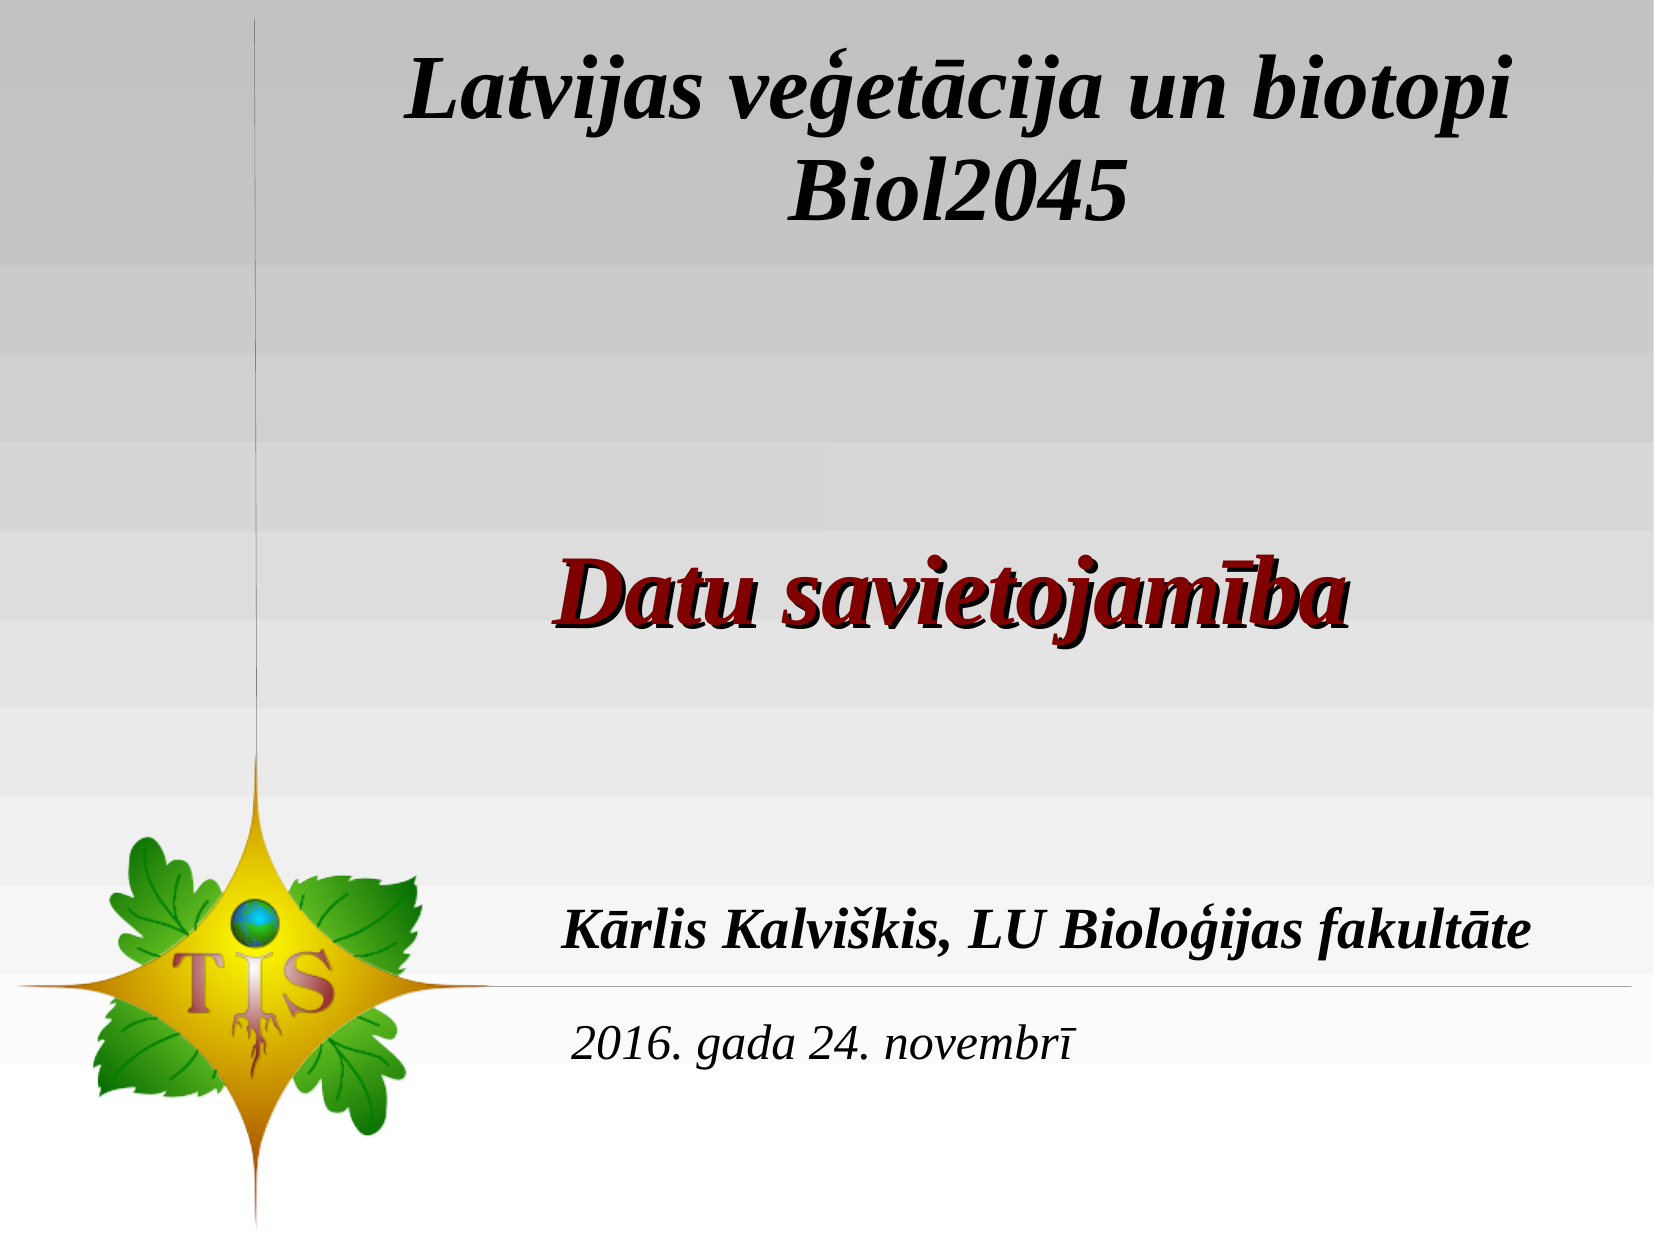

# Datu savietojamība
2016. gada 24. novembrī